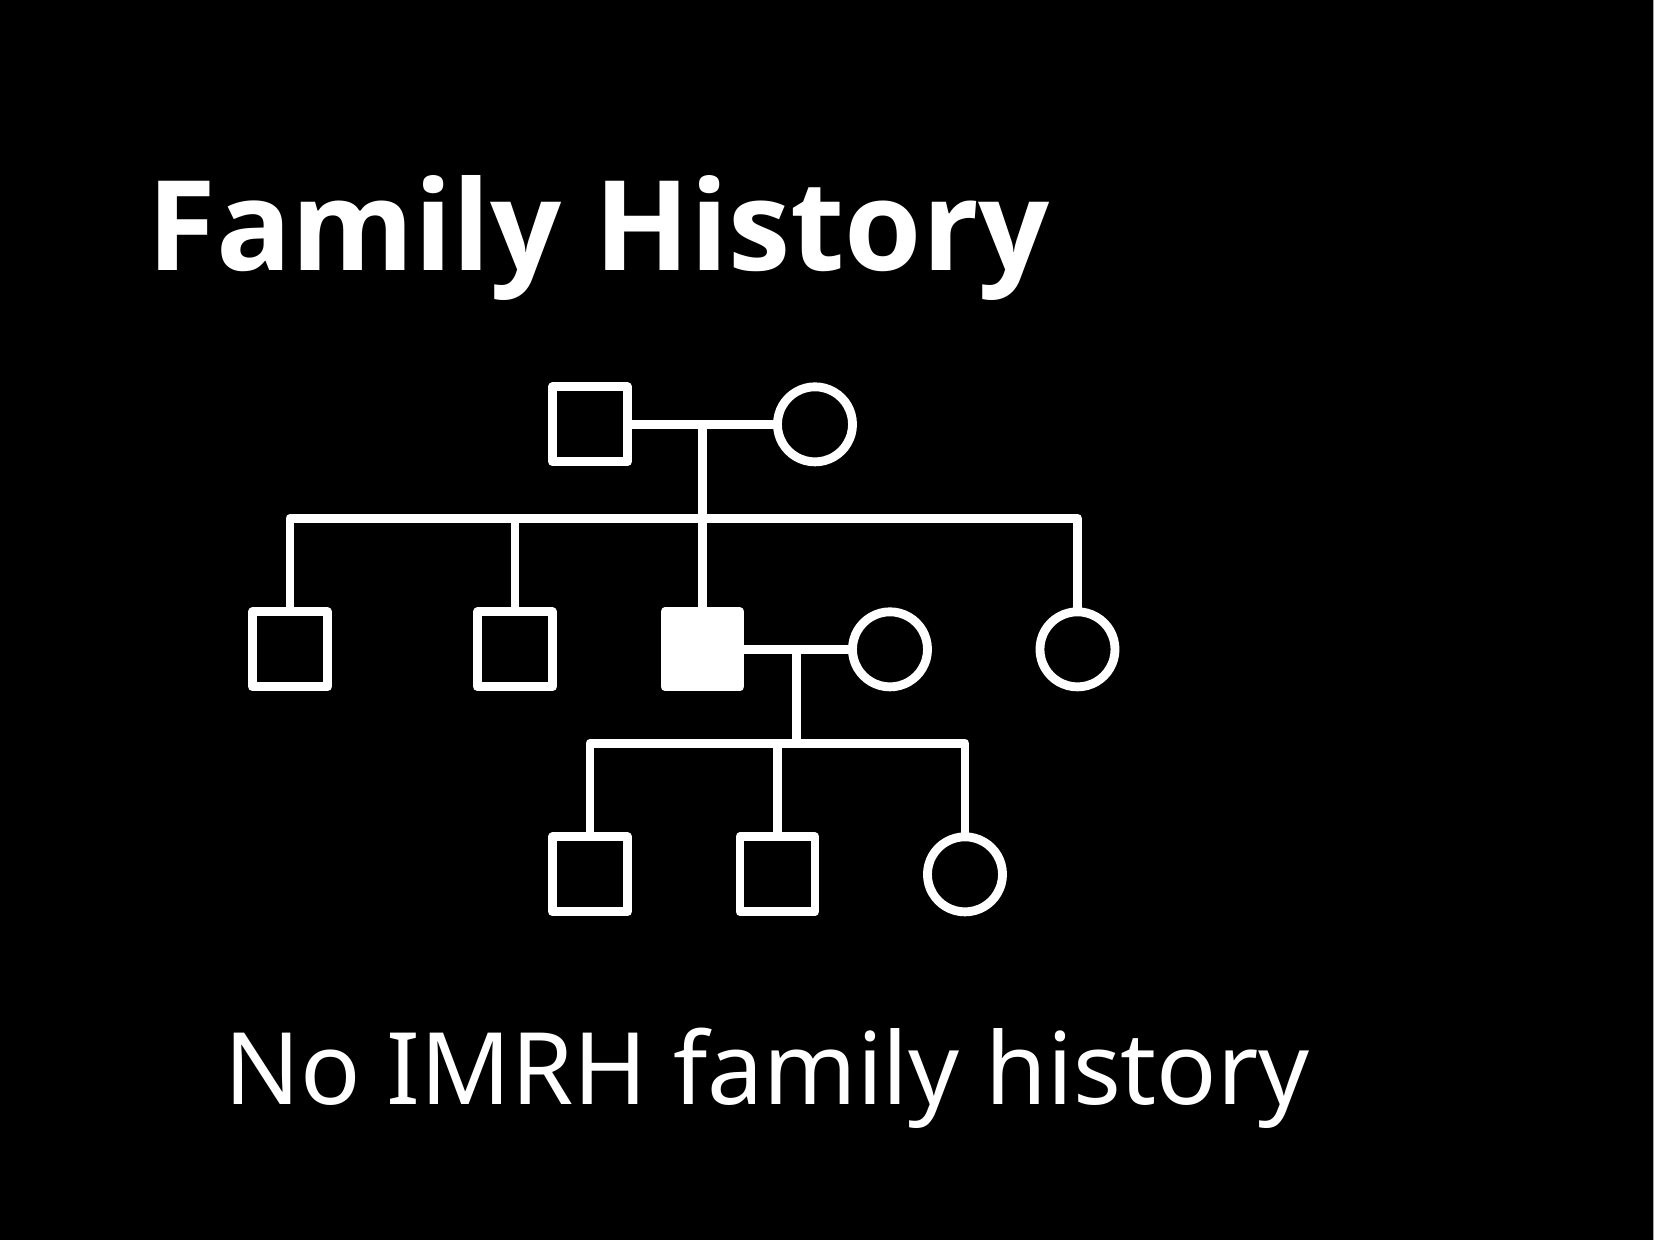

# Family History
No IMRH family history